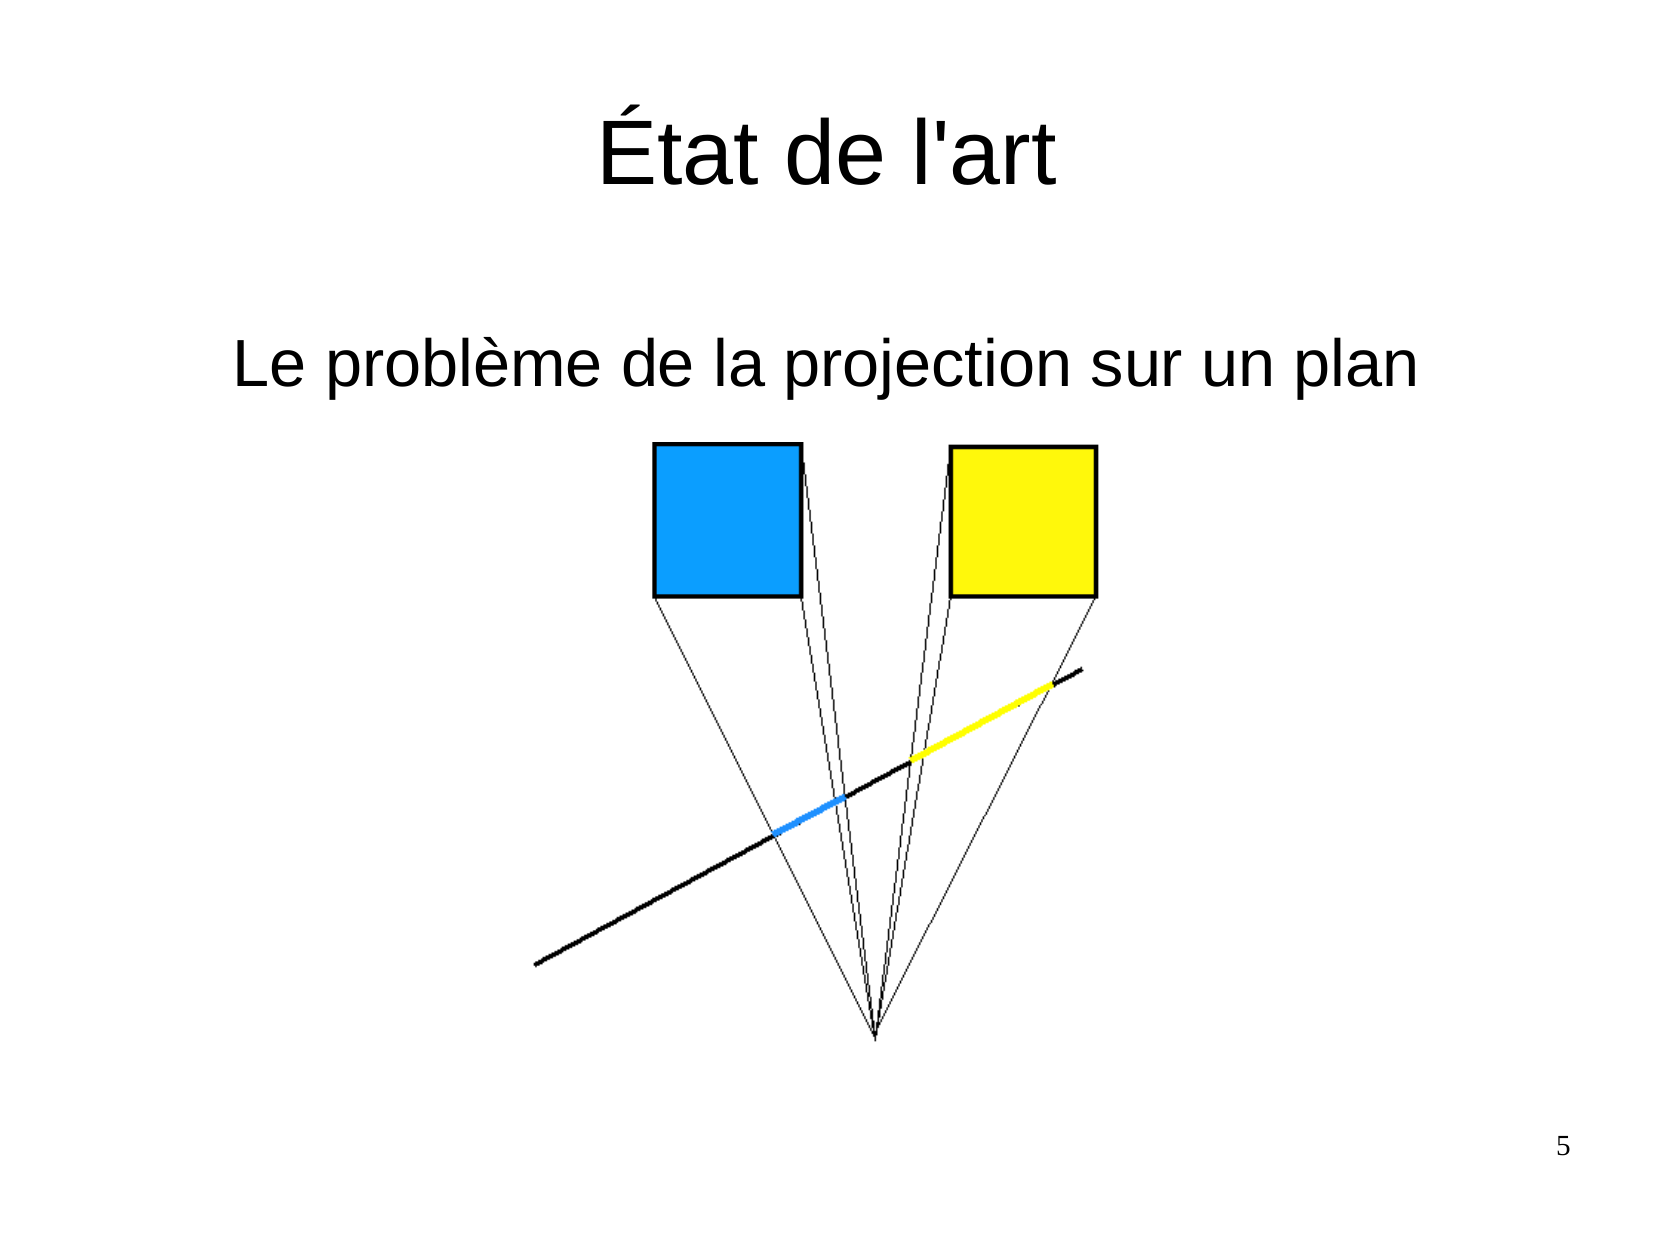

# État de l'art
Le problème de la projection sur un plan
5